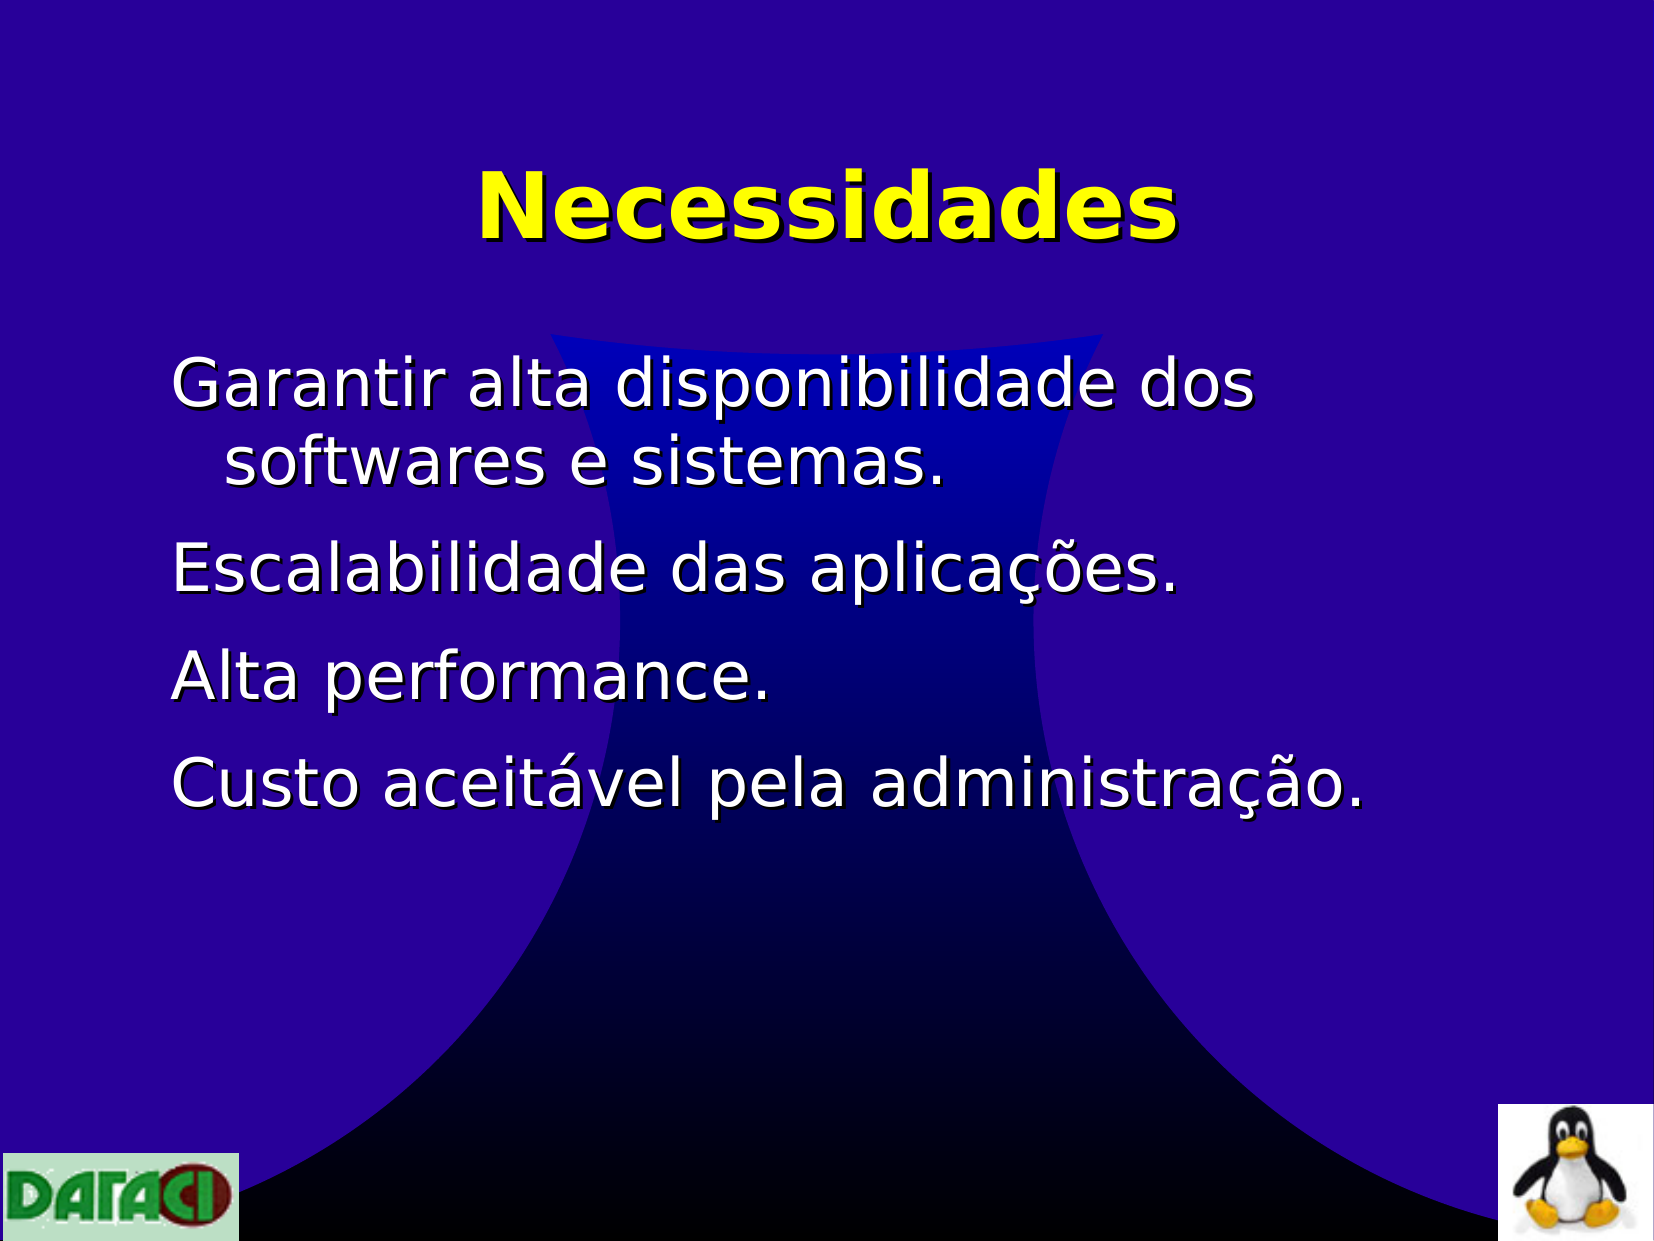

# Necessidades
Garantir alta disponibilidade dos softwares e sistemas.
Escalabilidade das aplicações.
Alta performance.
Custo aceitável pela administração.